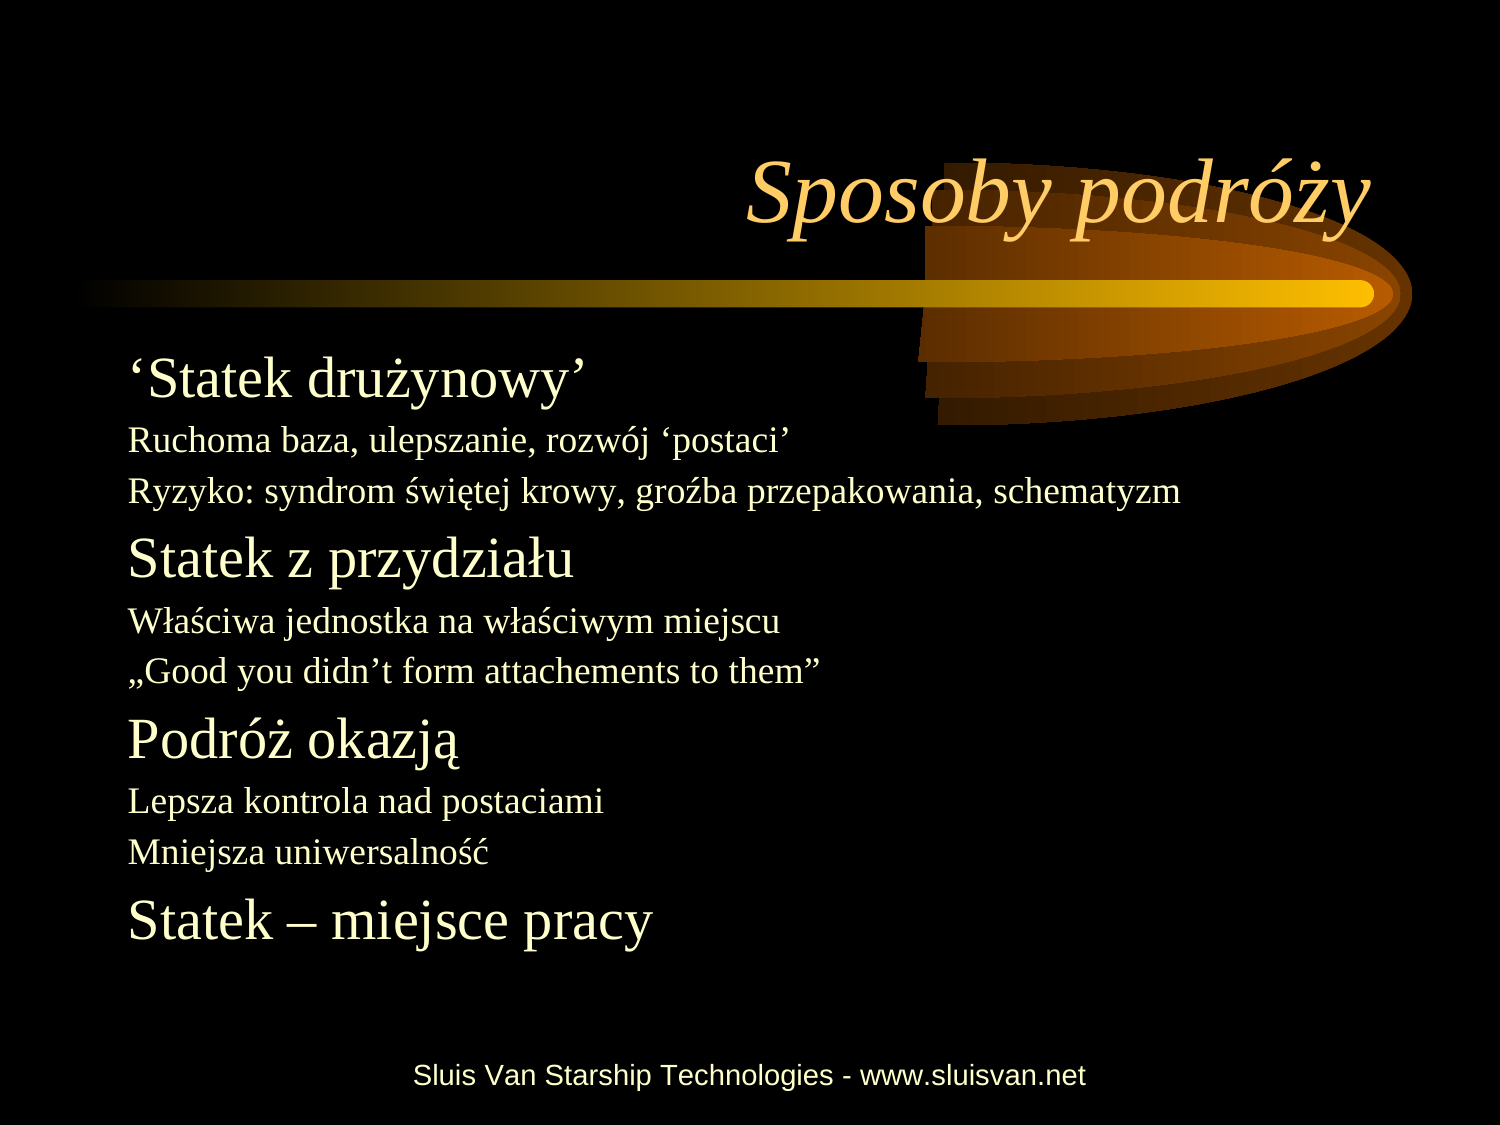

# Sposoby podróży
‘Statek drużynowy’
Ruchoma baza, ulepszanie, rozwój ‘postaci’
Ryzyko: syndrom świętej krowy, groźba przepakowania, schematyzm
Statek z przydziału
Właściwa jednostka na właściwym miejscu
„Good you didn’t form attachements to them”
Podróż okazją
Lepsza kontrola nad postaciami
Mniejsza uniwersalność
Statek – miejsce pracy
Sluis Van Starship Technologies - www.sluisvan.net